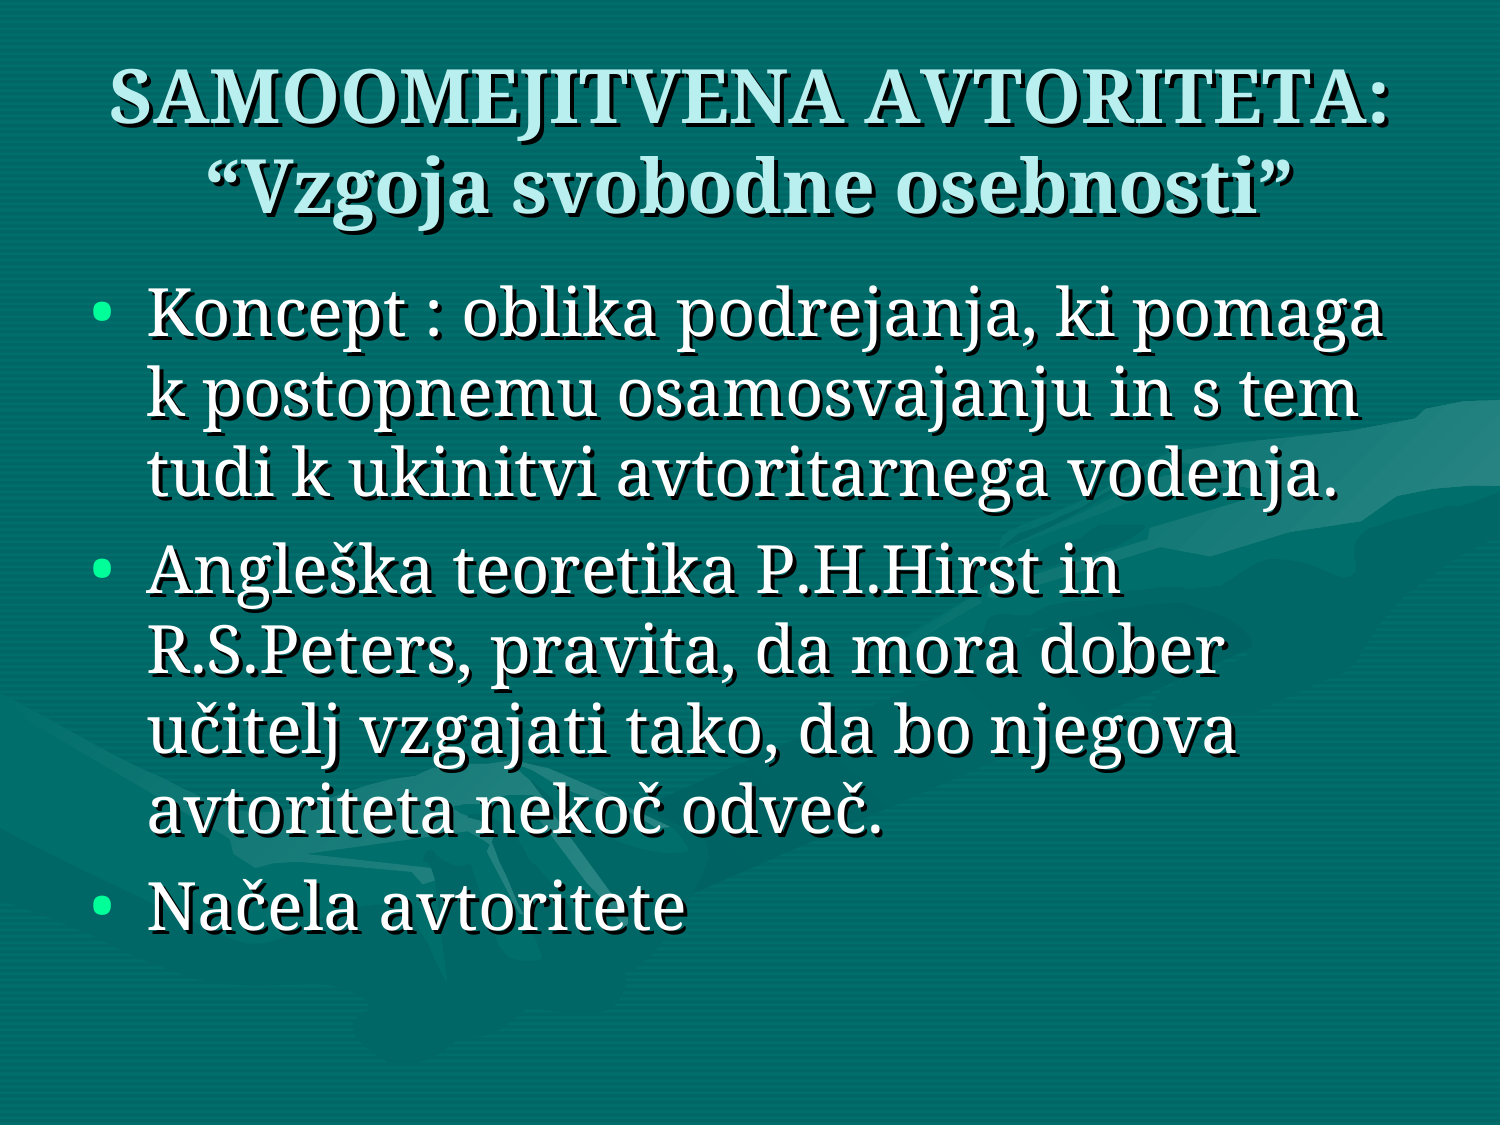

# SAMOOMEJITVENA AVTORITETA: “Vzgoja svobodne osebnosti”
Koncept : oblika podrejanja, ki pomaga k postopnemu osamosvajanju in s tem tudi k ukinitvi avtoritarnega vodenja.
Angleška teoretika P.H.Hirst in R.S.Peters, pravita, da mora dober učitelj vzgajati tako, da bo njegova avtoriteta nekoč odveč.
Načela avtoritete